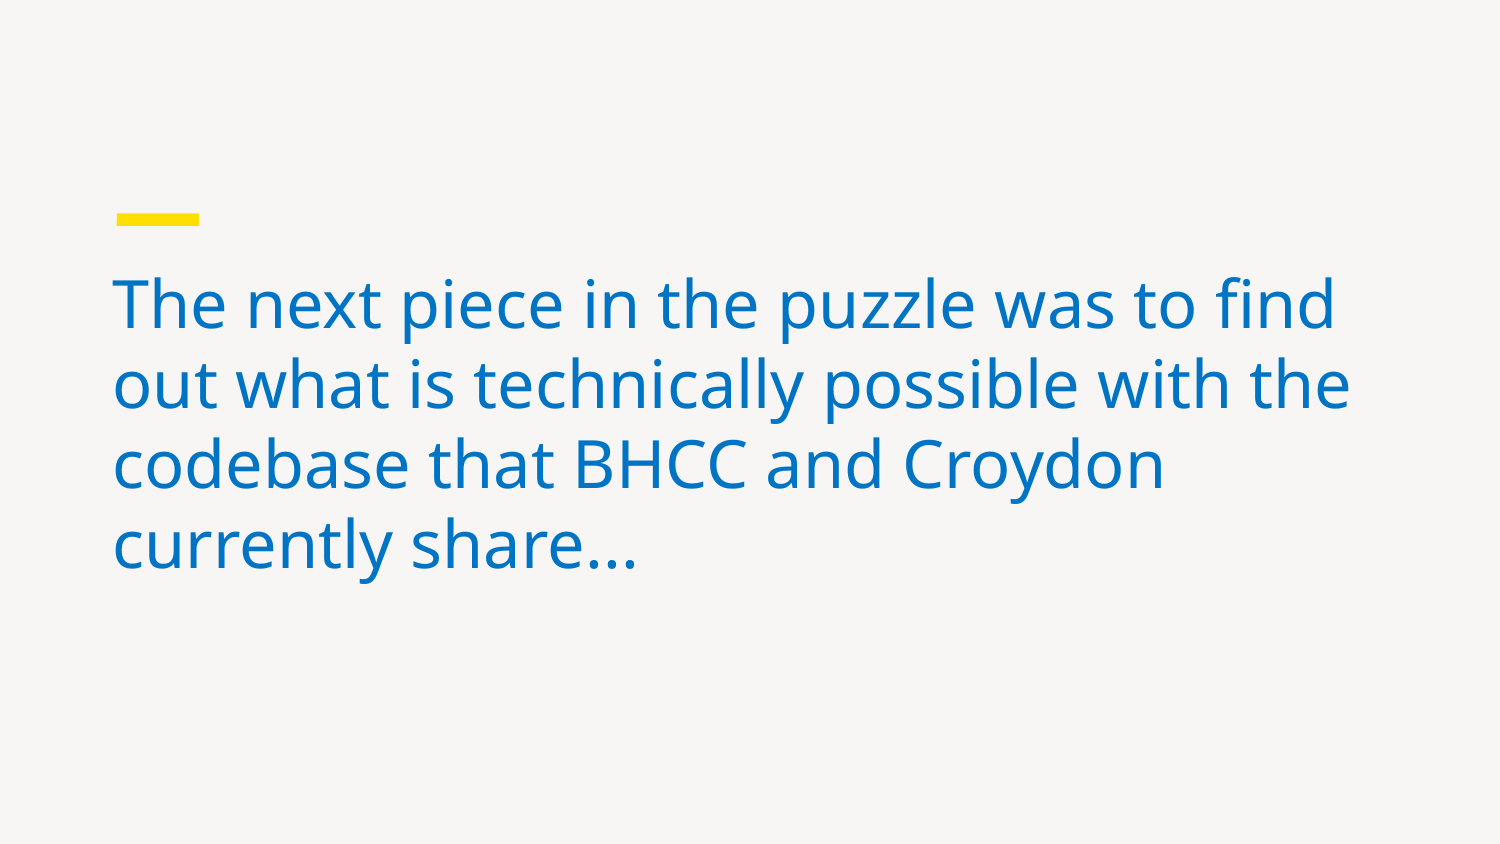

# The next piece in the puzzle was to find out what is technically possible with the codebase that BHCC and Croydon currently share...